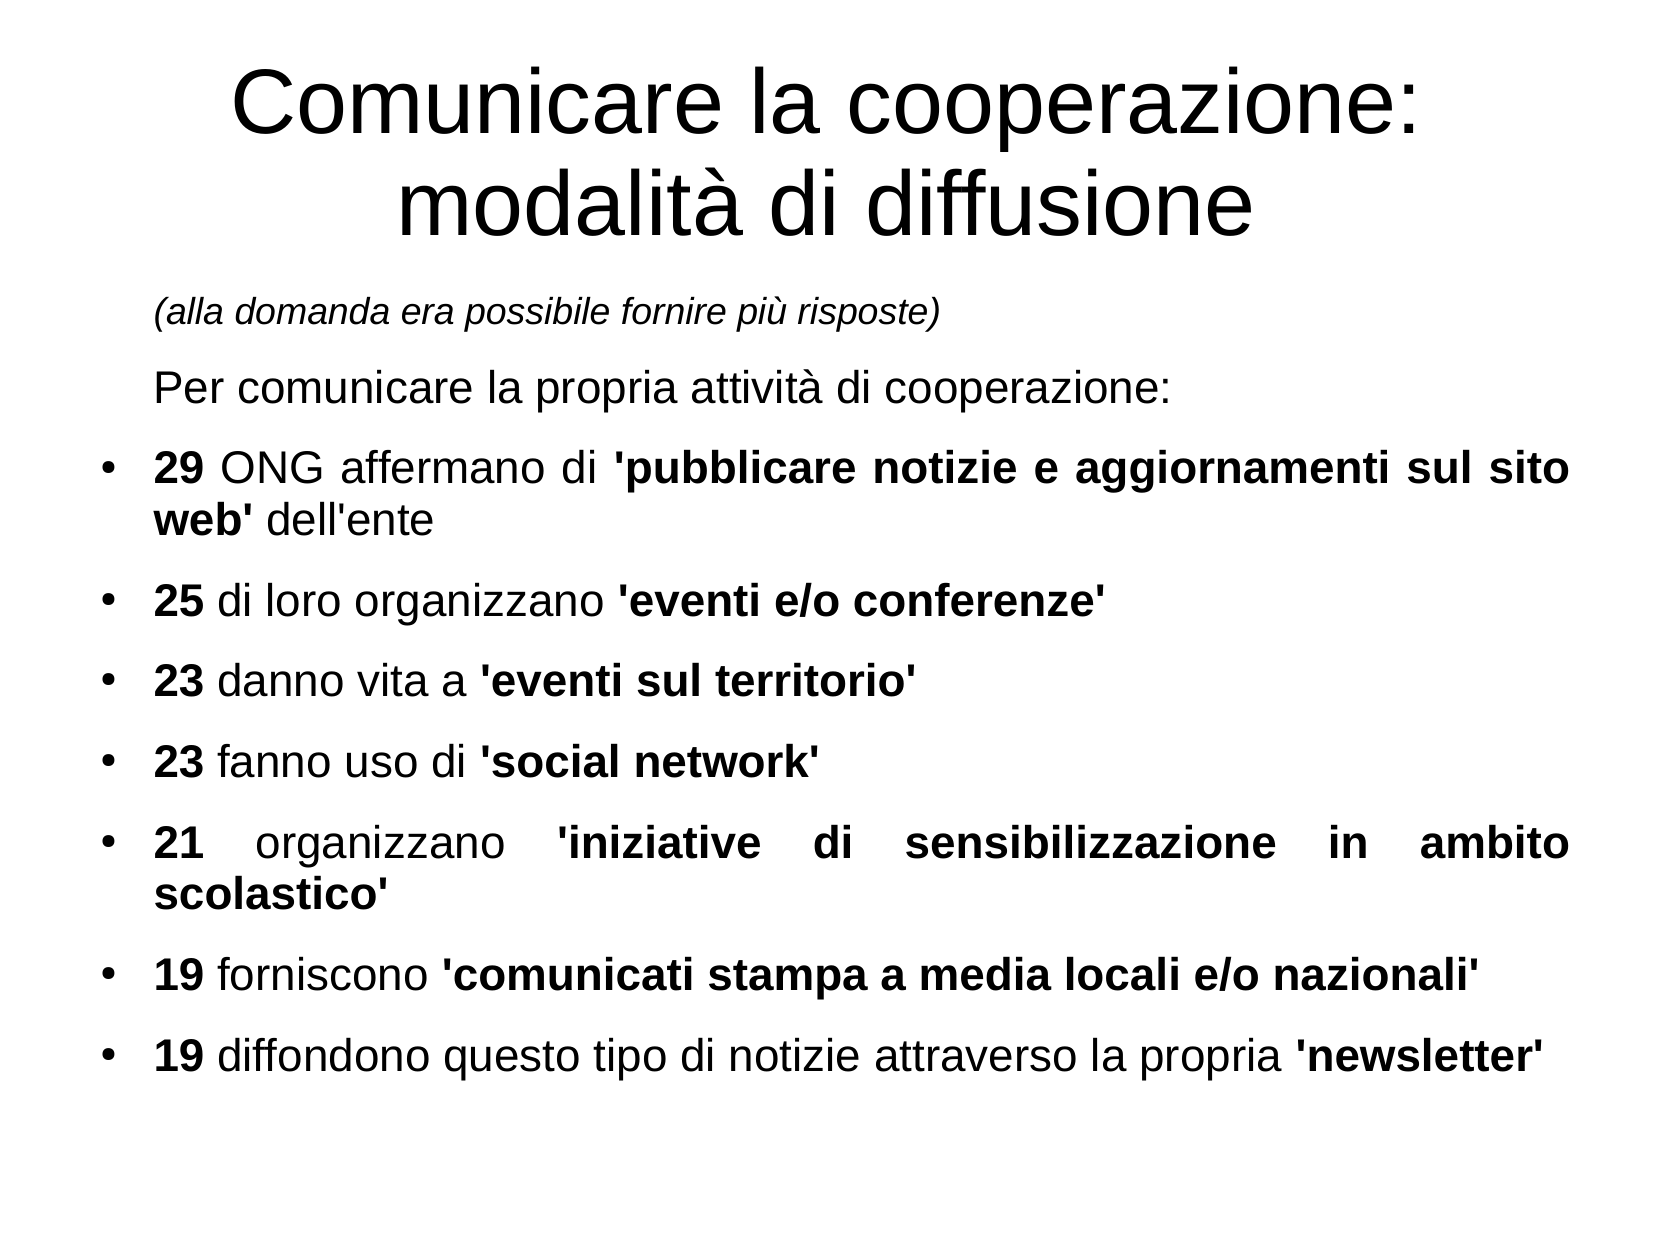

# Comunicare la cooperazione: modalità di diffusione
(alla domanda era possibile fornire più risposte)
Per comunicare la propria attività di cooperazione:
29 ONG affermano di 'pubblicare notizie e aggiornamenti sul sito web' dell'ente
25 di loro organizzano 'eventi e/o conferenze'
23 danno vita a 'eventi sul territorio'
23 fanno uso di 'social network'
21 organizzano 'iniziative di sensibilizzazione in ambito scolastico'
19 forniscono 'comunicati stampa a media locali e/o nazionali'
19 diffondono questo tipo di notizie attraverso la propria 'newsletter'